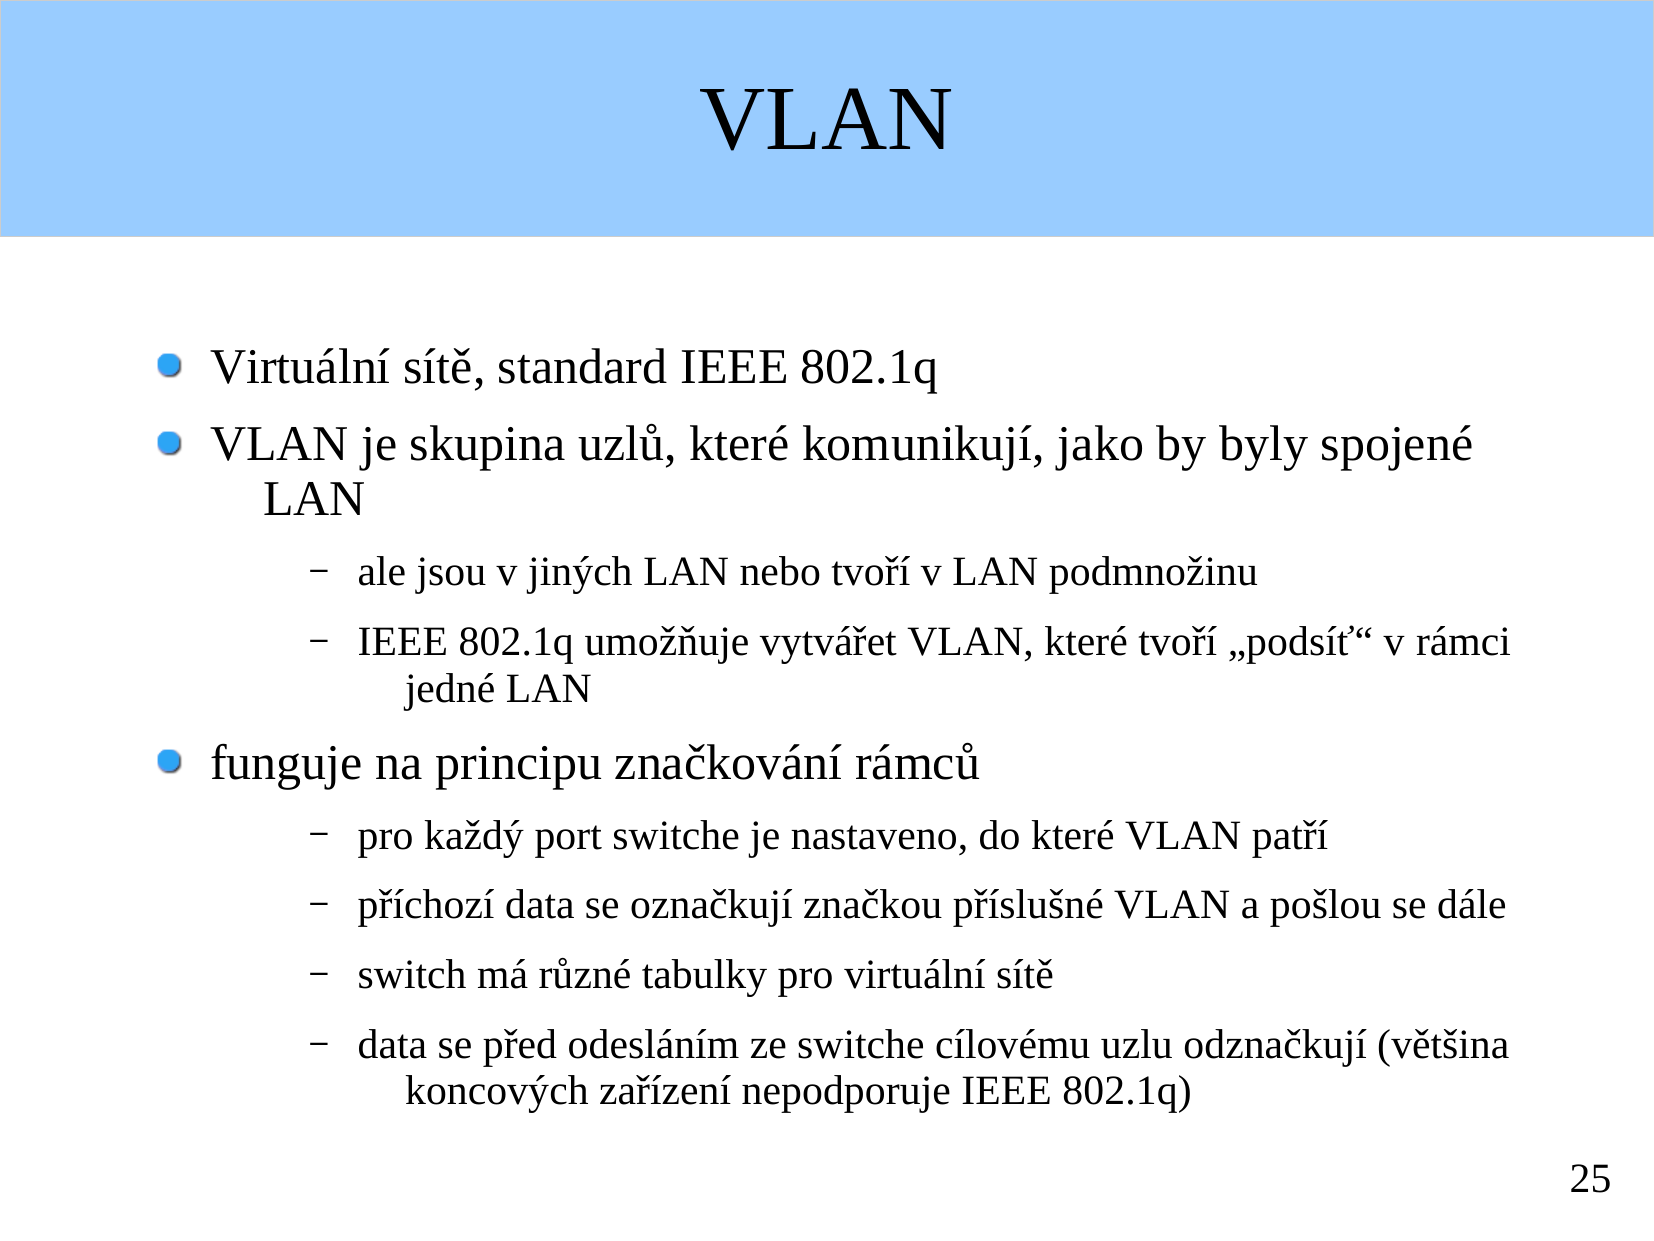

# VLAN
Virtuální sítě, standard IEEE 802.1q
VLAN je skupina uzlů, které komunikují, jako by byly spojené LAN
ale jsou v jiných LAN nebo tvoří v LAN podmnožinu
IEEE 802.1q umožňuje vytvářet VLAN, které tvoří „podsíť“ v rámci jedné LAN
funguje na principu značkování rámců
pro každý port switche je nastaveno, do které VLAN patří
příchozí data se označkují značkou příslušné VLAN a pošlou se dále
switch má různé tabulky pro virtuální sítě
data se před odesláním ze switche cílovému uzlu odznačkují (většina koncových zařízení nepodporuje IEEE 802.1q)